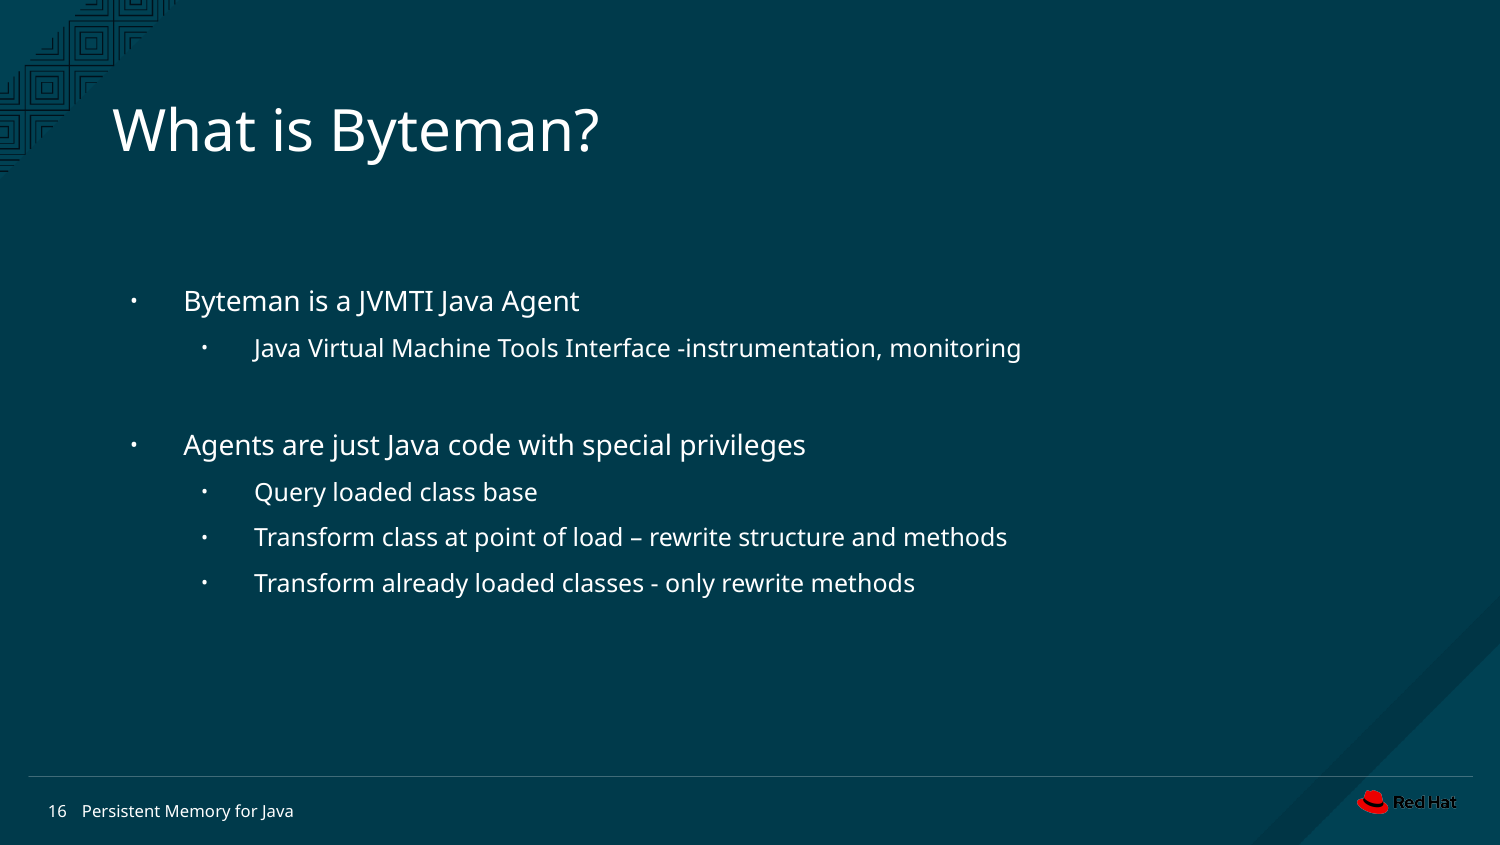

# What is Byteman?
Byteman is a JVMTI Java Agent
Java Virtual Machine Tools Interface -instrumentation, monitoring
Agents are just Java code with special privileges
Query loaded class base
Transform class at point of load – rewrite structure and methods
Transform already loaded classes - only rewrite methods
16
INSERT DESIGNATOR, IF NEEDED